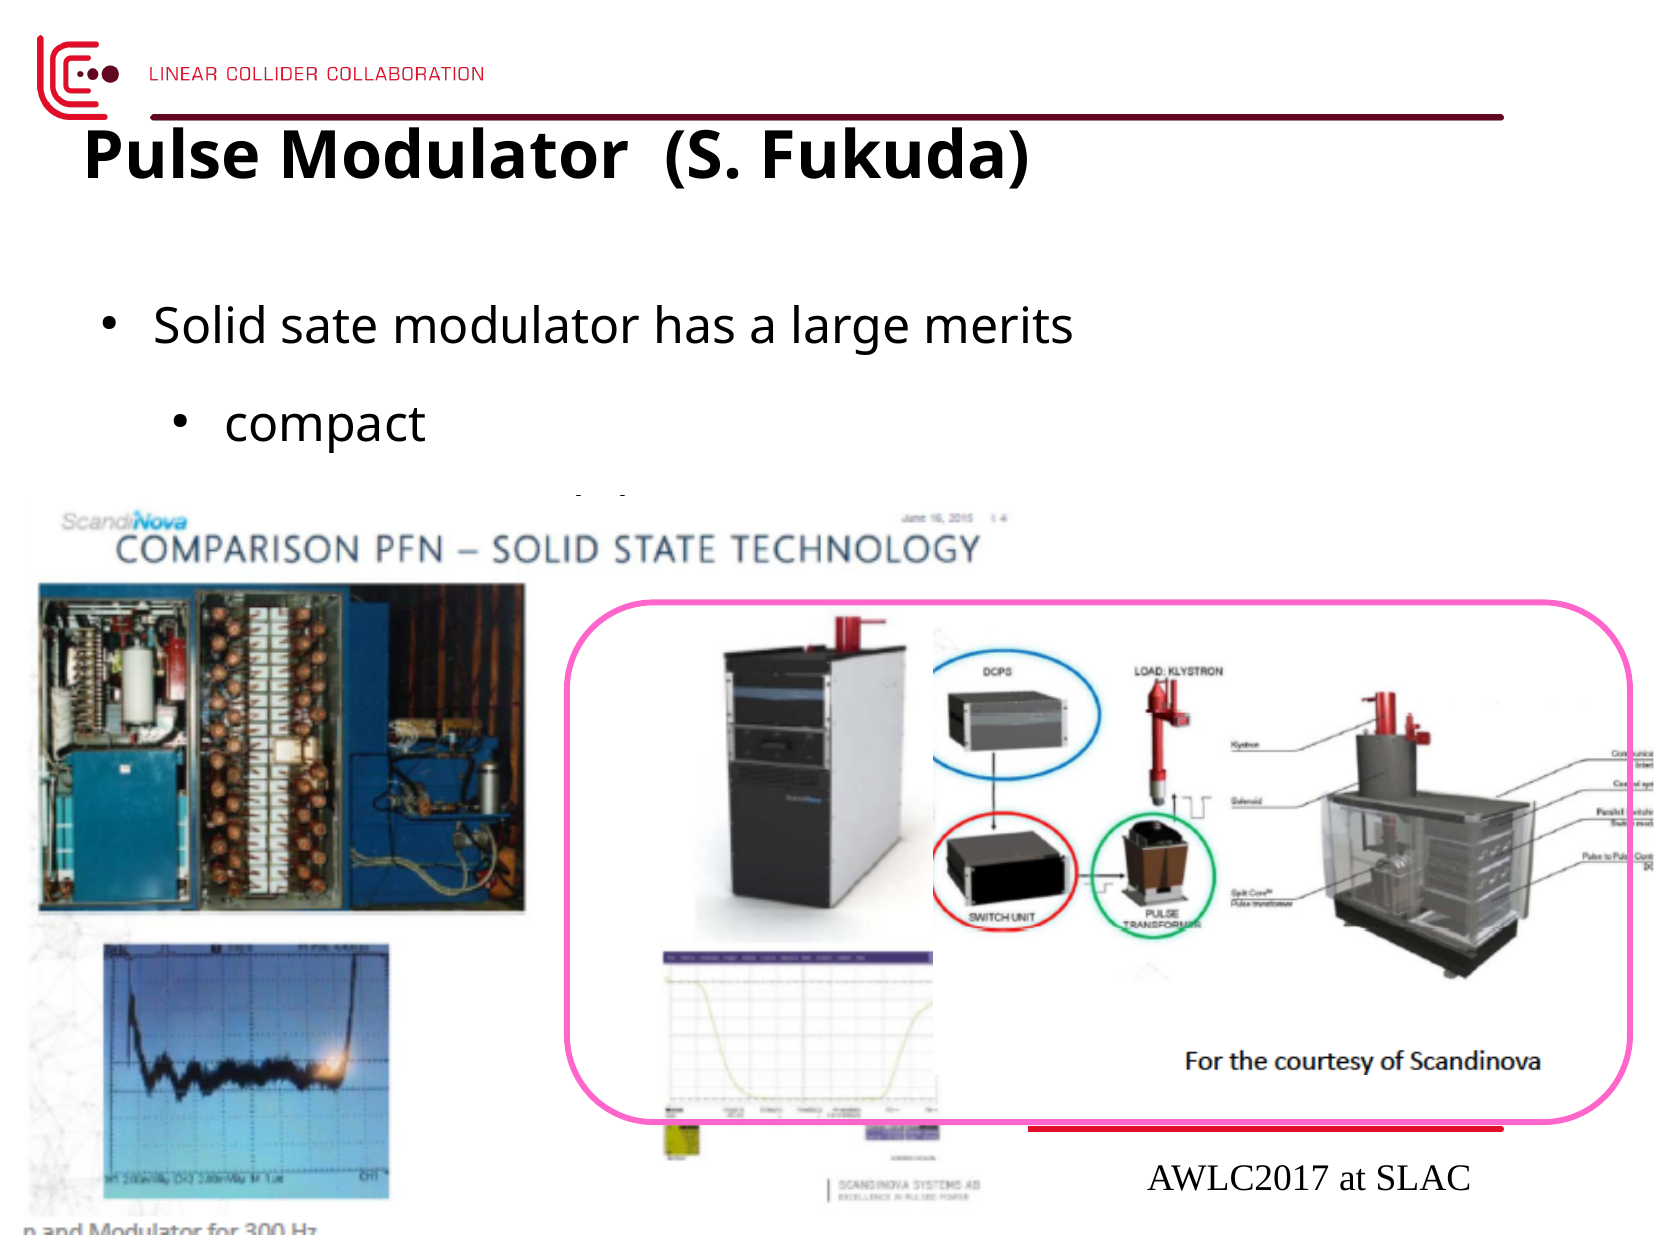

# Pulse Modulator (S. Fukuda)
Solid sate modulator has a large merits
compact
maintenance ability